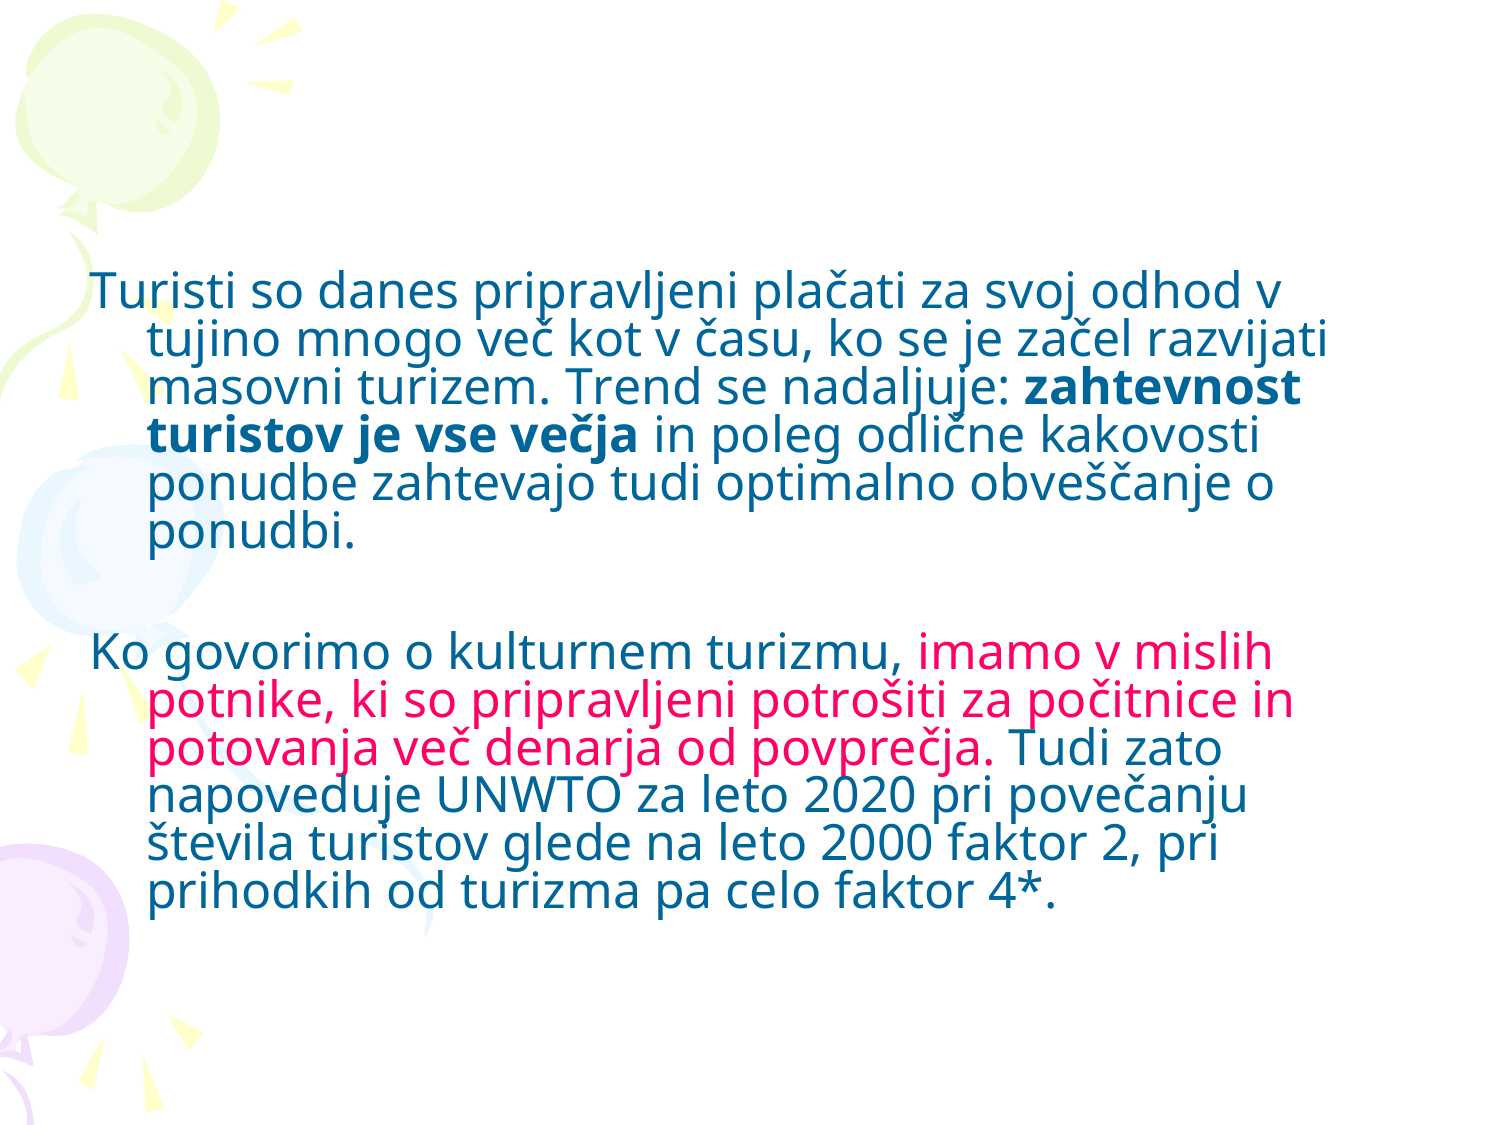

#
Turisti so danes pripravljeni plačati za svoj odhod v tujino mnogo več kot v času, ko se je začel razvijati masovni turizem. Trend se nadaljuje: zahtevnost turistov je vse večja in poleg odlične kakovosti ponudbe zahtevajo tudi optimalno obveščanje o ponudbi.
Ko govorimo o kulturnem turizmu, imamo v mislih potnike, ki so pripravljeni potrošiti za počitnice in potovanja več denarja od povprečja. Tudi zato napoveduje UNWTO za leto 2020 pri povečanju števila turistov glede na leto 2000 faktor 2, pri prihodkih od turizma pa celo faktor 4*.